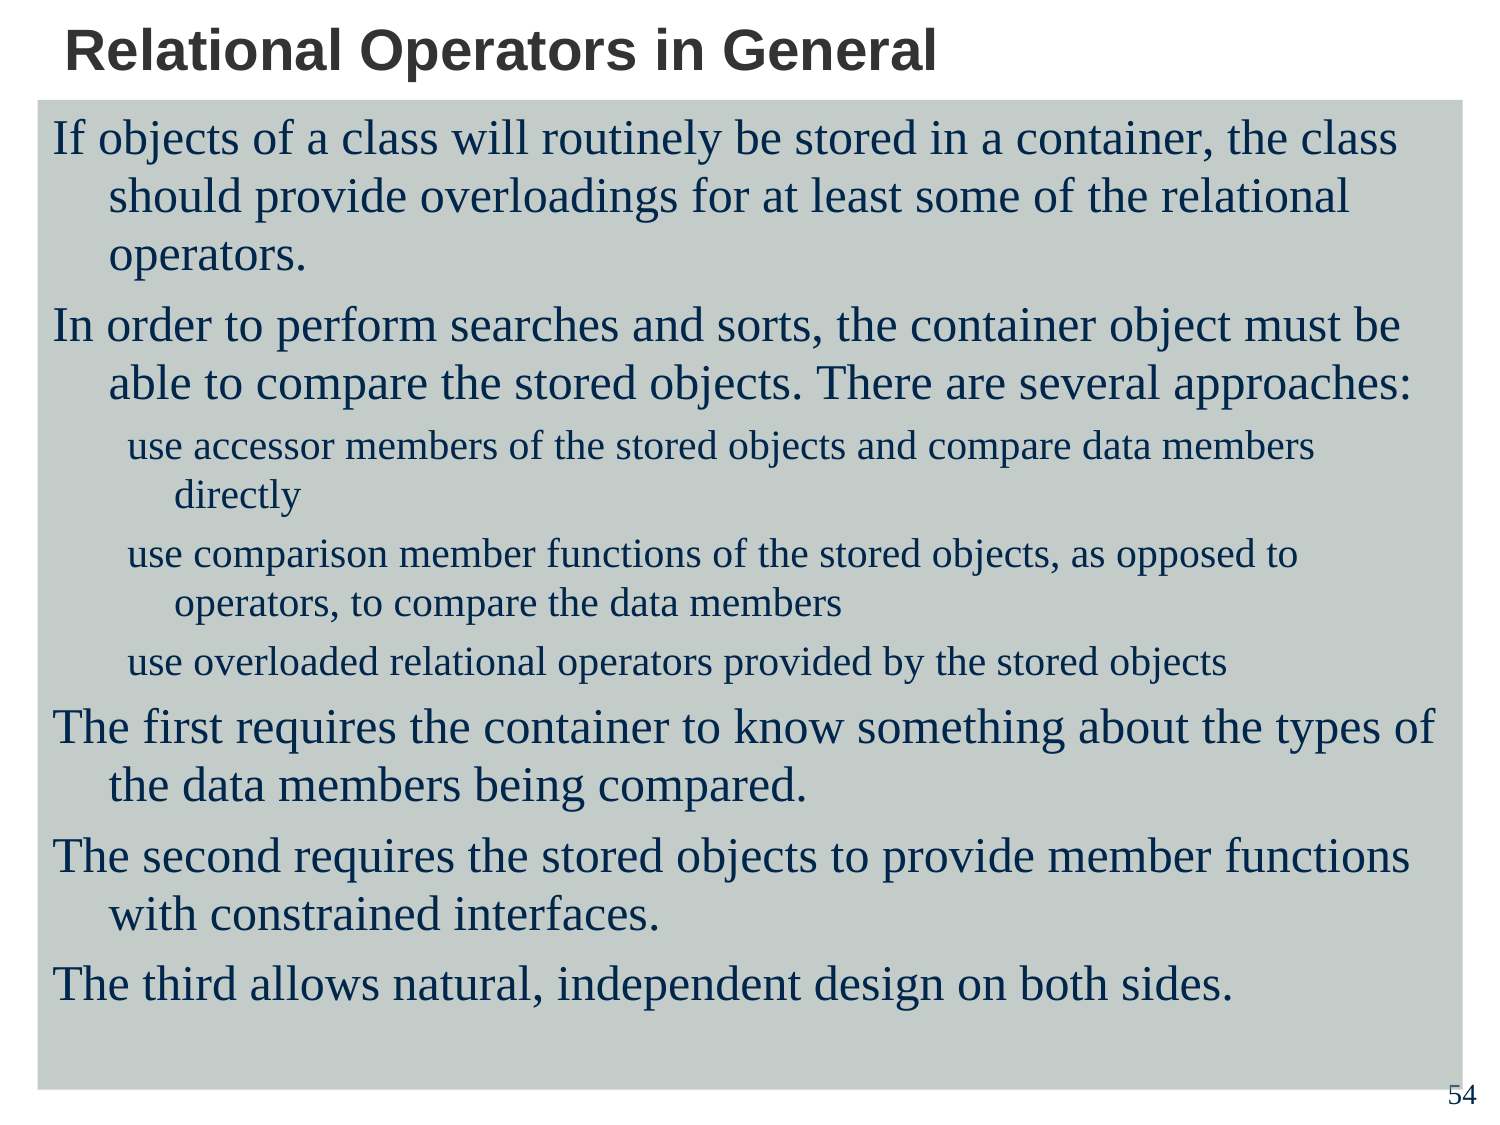

# Relational Operators in General
If objects of a class will routinely be stored in a container, the class should provide overloadings for at least some of the relational operators.
In order to perform searches and sorts, the container object must be able to compare the stored objects. There are several approaches:
use accessor members of the stored objects and compare data members directly
use comparison member functions of the stored objects, as opposed to operators, to compare the data members
use overloaded relational operators provided by the stored objects
The first requires the container to know something about the types of the data members being compared.
The second requires the stored objects to provide member functions with constrained interfaces.
The third allows natural, independent design on both sides.